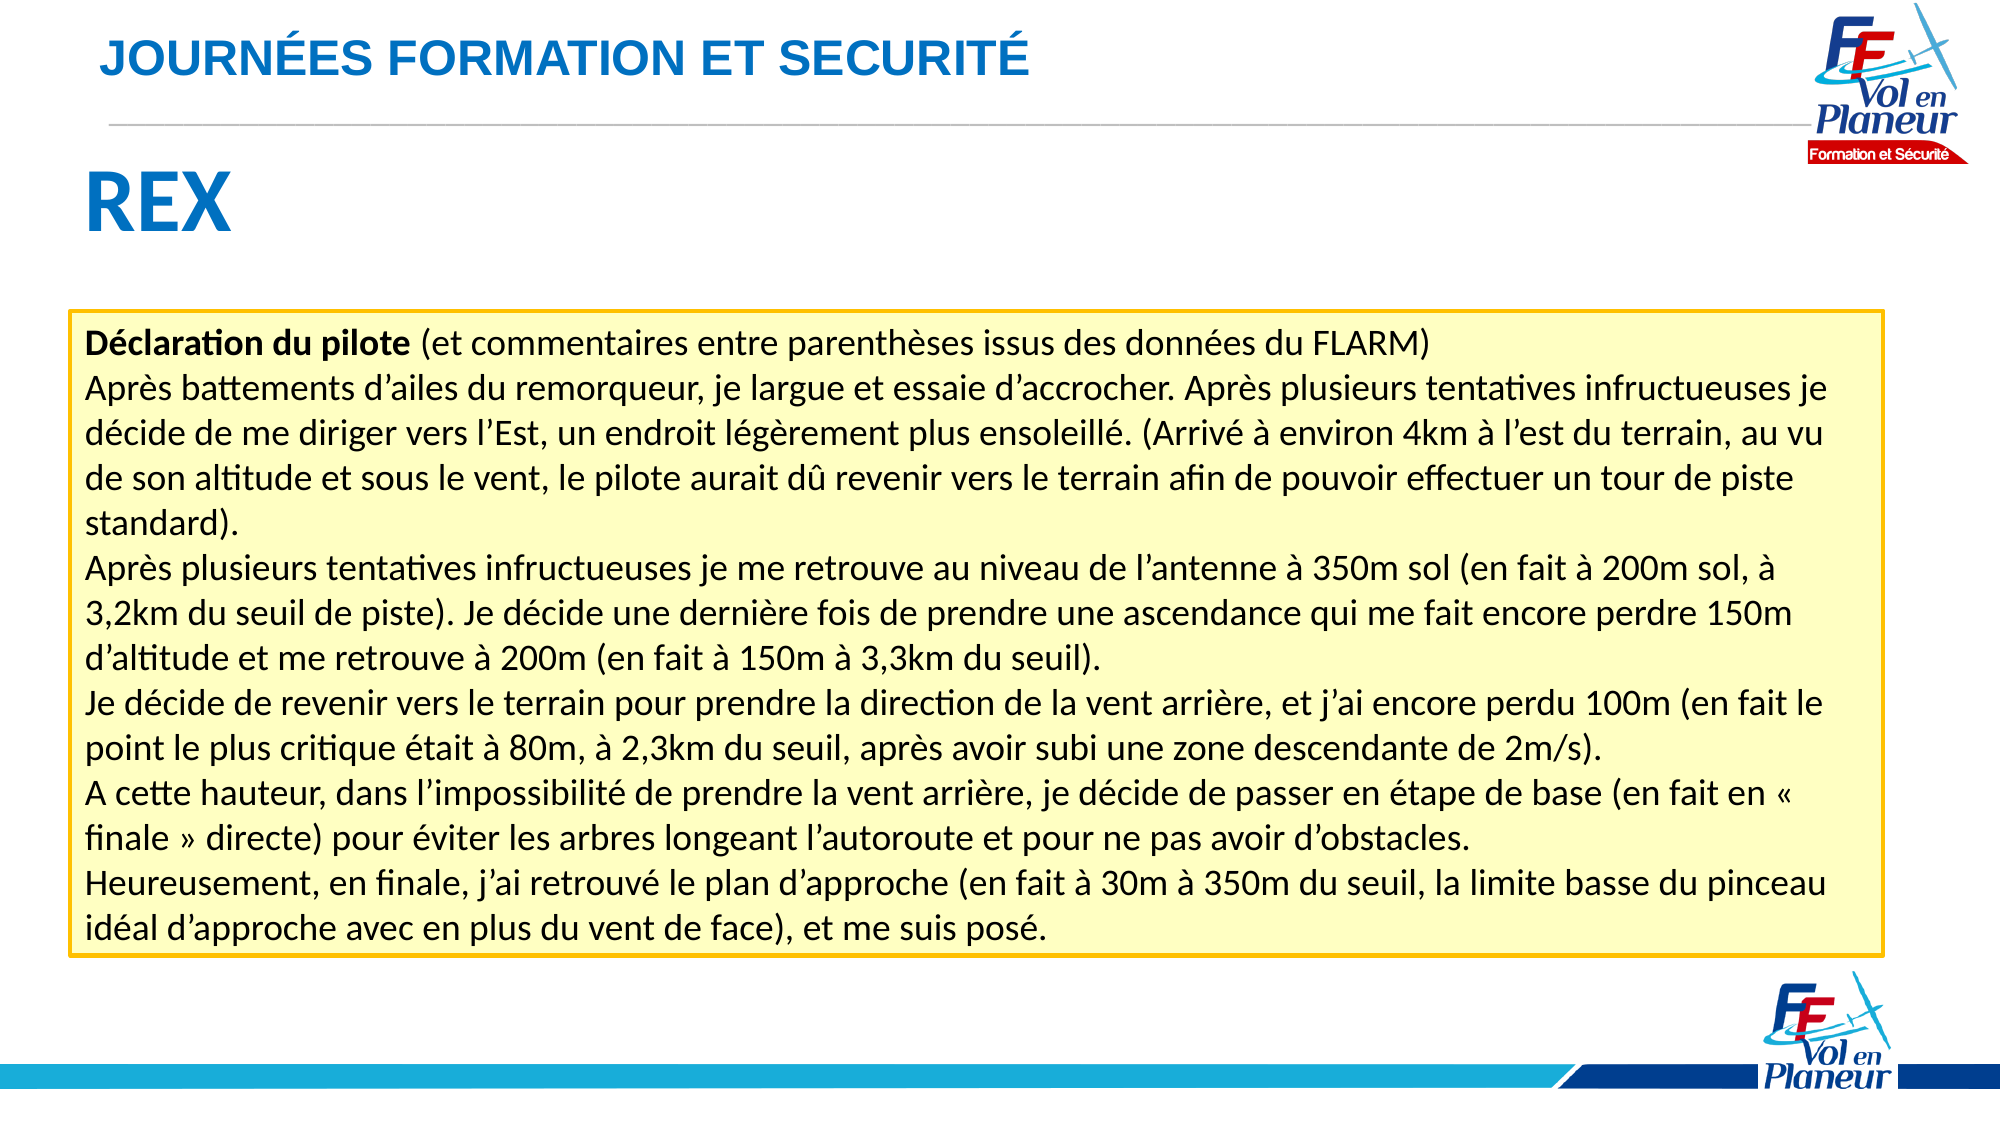

# JOURNÉES FORMATION ET SECURITÉ
REX
Déclaration du pilote (et commentaires entre parenthèses issus des données du FLARM)
Après battements d’ailes du remorqueur, je largue et essaie d’accrocher. Après plusieurs tentatives infructueuses je décide de me diriger vers l’Est, un endroit légèrement plus ensoleillé. (Arrivé à environ 4km à l’est du terrain, au vu de son altitude et sous le vent, le pilote aurait dû revenir vers le terrain afin de pouvoir effectuer un tour de piste standard).
Après plusieurs tentatives infructueuses je me retrouve au niveau de l’antenne à 350m sol (en fait à 200m sol, à 3,2km du seuil de piste). Je décide une dernière fois de prendre une ascendance qui me fait encore perdre 150m d’altitude et me retrouve à 200m (en fait à 150m à 3,3km du seuil).
Je décide de revenir vers le terrain pour prendre la direction de la vent arrière, et j’ai encore perdu 100m (en fait le point le plus critique était à 80m, à 2,3km du seuil, après avoir subi une zone descendante de 2m/s).
A cette hauteur, dans l’impossibilité de prendre la vent arrière, je décide de passer en étape de base (en fait en « finale » directe) pour éviter les arbres longeant l’autoroute et pour ne pas avoir d’obstacles.
Heureusement, en finale, j’ai retrouvé le plan d’approche (en fait à 30m à 350m du seuil, la limite basse du pinceau idéal d’approche avec en plus du vent de face), et me suis posé.